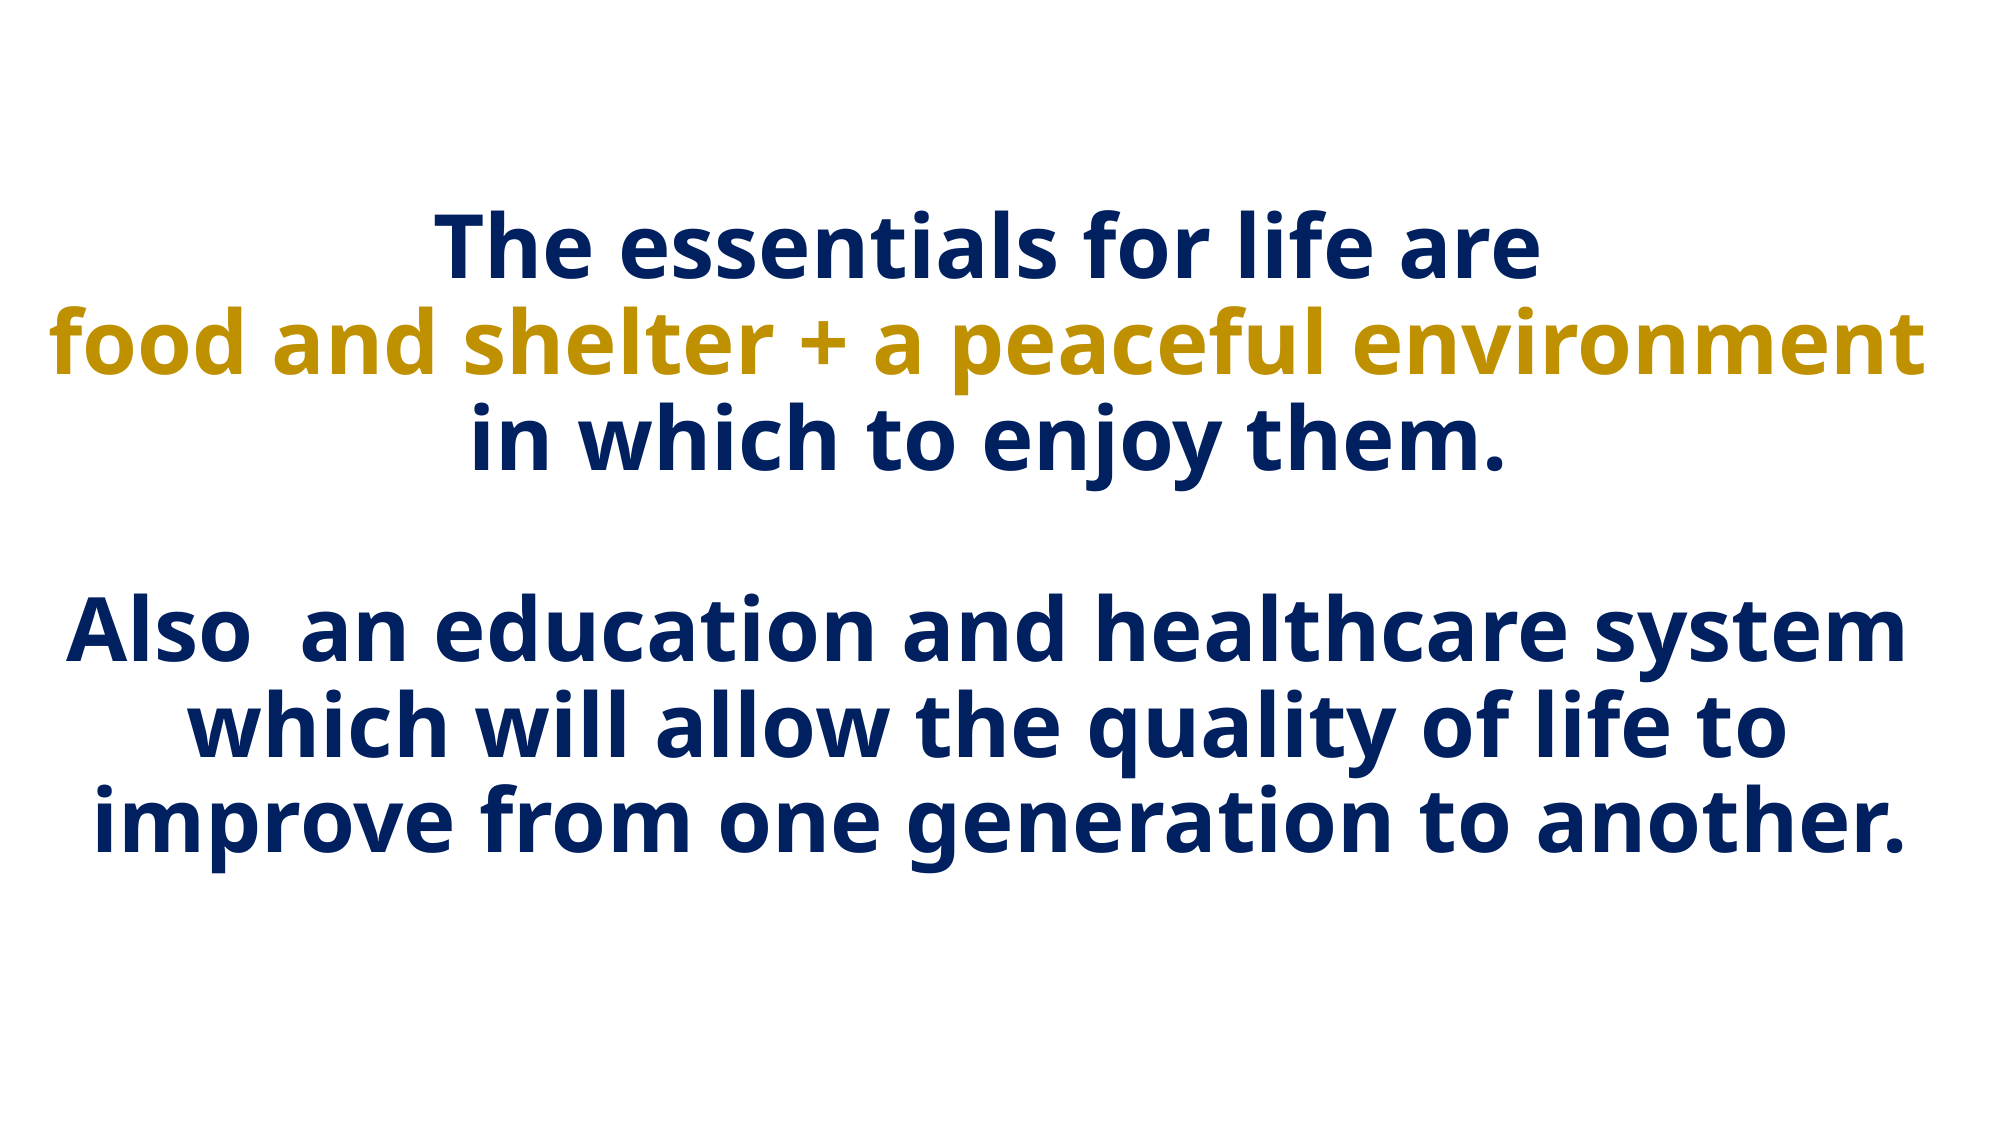

# The essentials for life are food and shelter + a peaceful environment in which to enjoy them. Also an education and healthcare system which will allow the quality of life to improve from one generation to another.